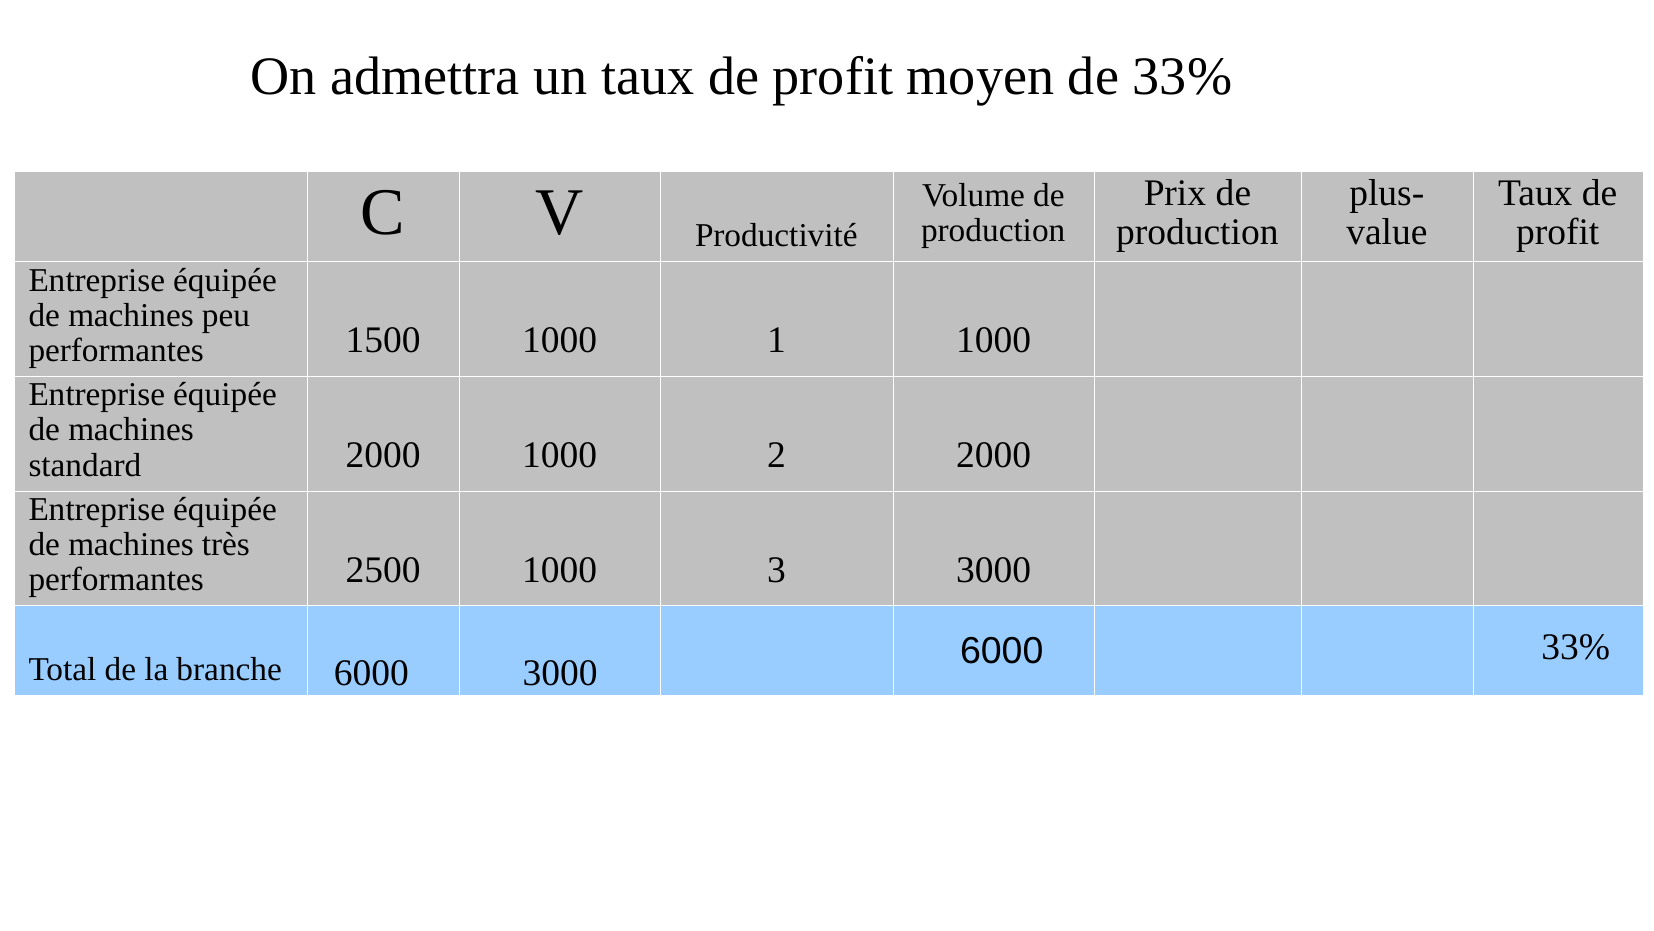

On admettra un taux de profit moyen de 33%
| | C | V | Productivité | Volume de production | Prix de production | plus-value | Taux de profit |
| --- | --- | --- | --- | --- | --- | --- | --- |
| Entreprise équipée de machines peu performantes | 1500 | 1000 | 1 | 1000 | | | |
| Entreprise équipée de machines standard | 2000 | 1000 | 2 | 2000 | | | |
| Entreprise équipée de machines très performantes | 2500 | 1000 | 3 | 3000 | | | |
| Total de la branche | | | | 6000 | | | 33% |
6000
3000